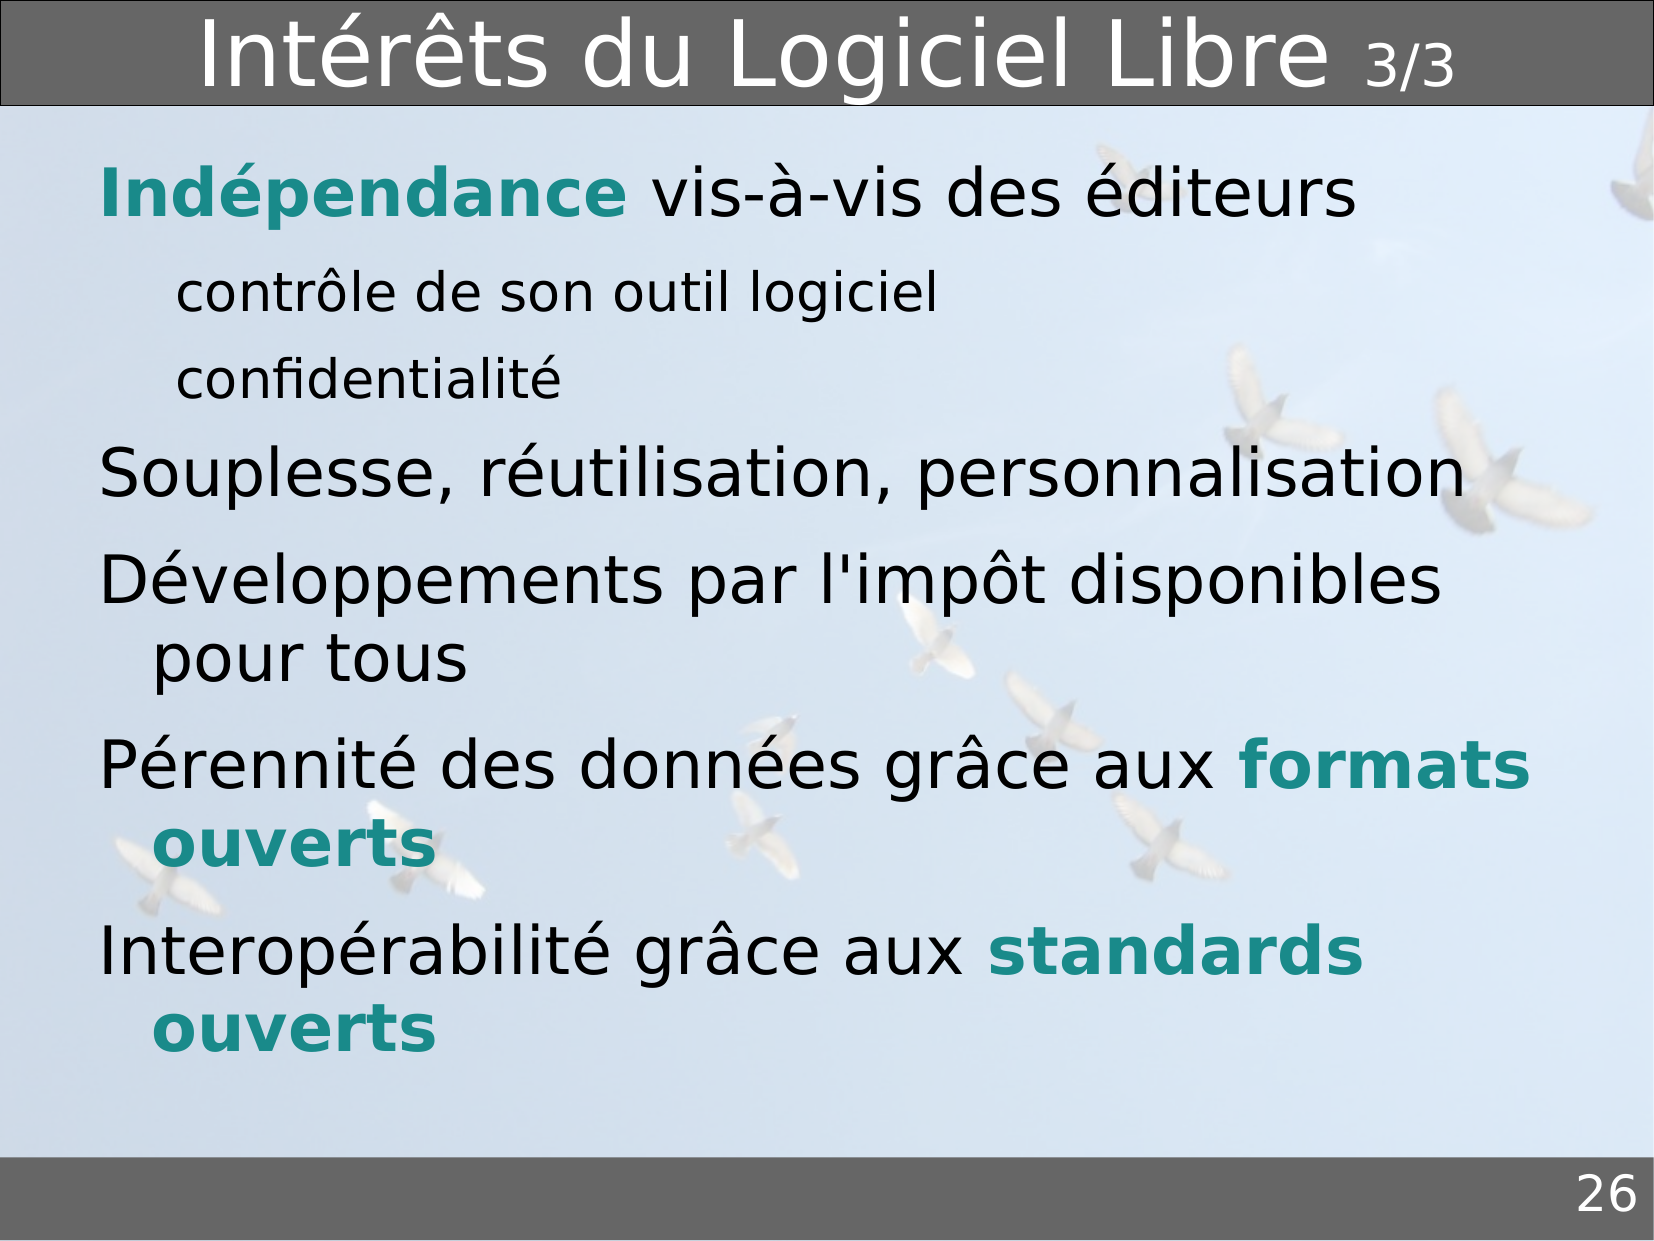

# Intérêts du Logiciel Libre 3/3
Indépendance vis-à-vis des éditeurs
contrôle de son outil logiciel
confidentialité
Souplesse, réutilisation, personnalisation
Développements par l'impôt disponibles pour tous
Pérennité des données grâce aux formats ouverts
Interopérabilité grâce aux standards ouverts